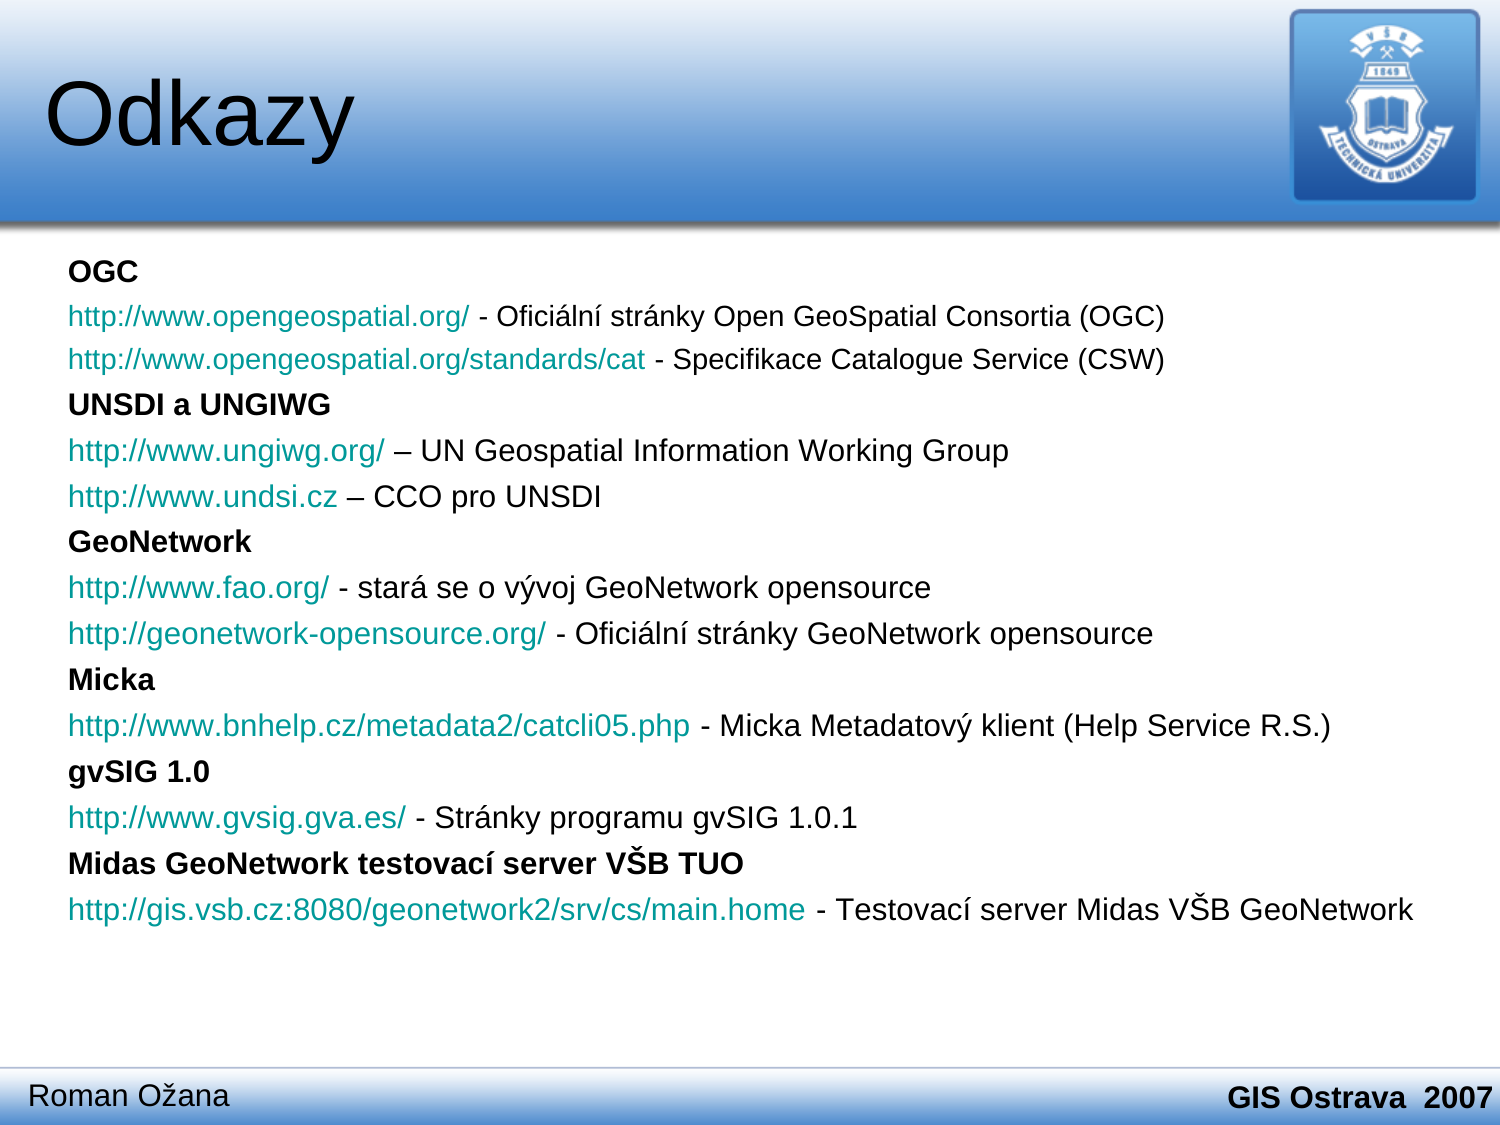

# Odkazy
OGC
http://www.opengeospatial.org/ - Oficiální stránky Open GeoSpatial Consortia (OGC)
http://www.opengeospatial.org/standards/cat - Specifikace Catalogue Service (CSW)
UNSDI a UNGIWG
http://www.ungiwg.org/ – UN Geospatial Information Working Group
http://www.undsi.cz – CCO pro UNSDI
GeoNetwork
http://www.fao.org/ - stará se o vývoj GeoNetwork opensource
http://geonetwork-opensource.org/ - Oficiální stránky GeoNetwork opensource
Micka
http://www.bnhelp.cz/metadata2/catcli05.php - Micka Metadatový klient (Help Service R.S.)
gvSIG 1.0
http://www.gvsig.gva.es/ - Stránky programu gvSIG 1.0.1
Midas GeoNetwork testovací server VŠB TUO
http://gis.vsb.cz:8080/geonetwork2/srv/cs/main.home - Testovací server Midas VŠB GeoNetwork